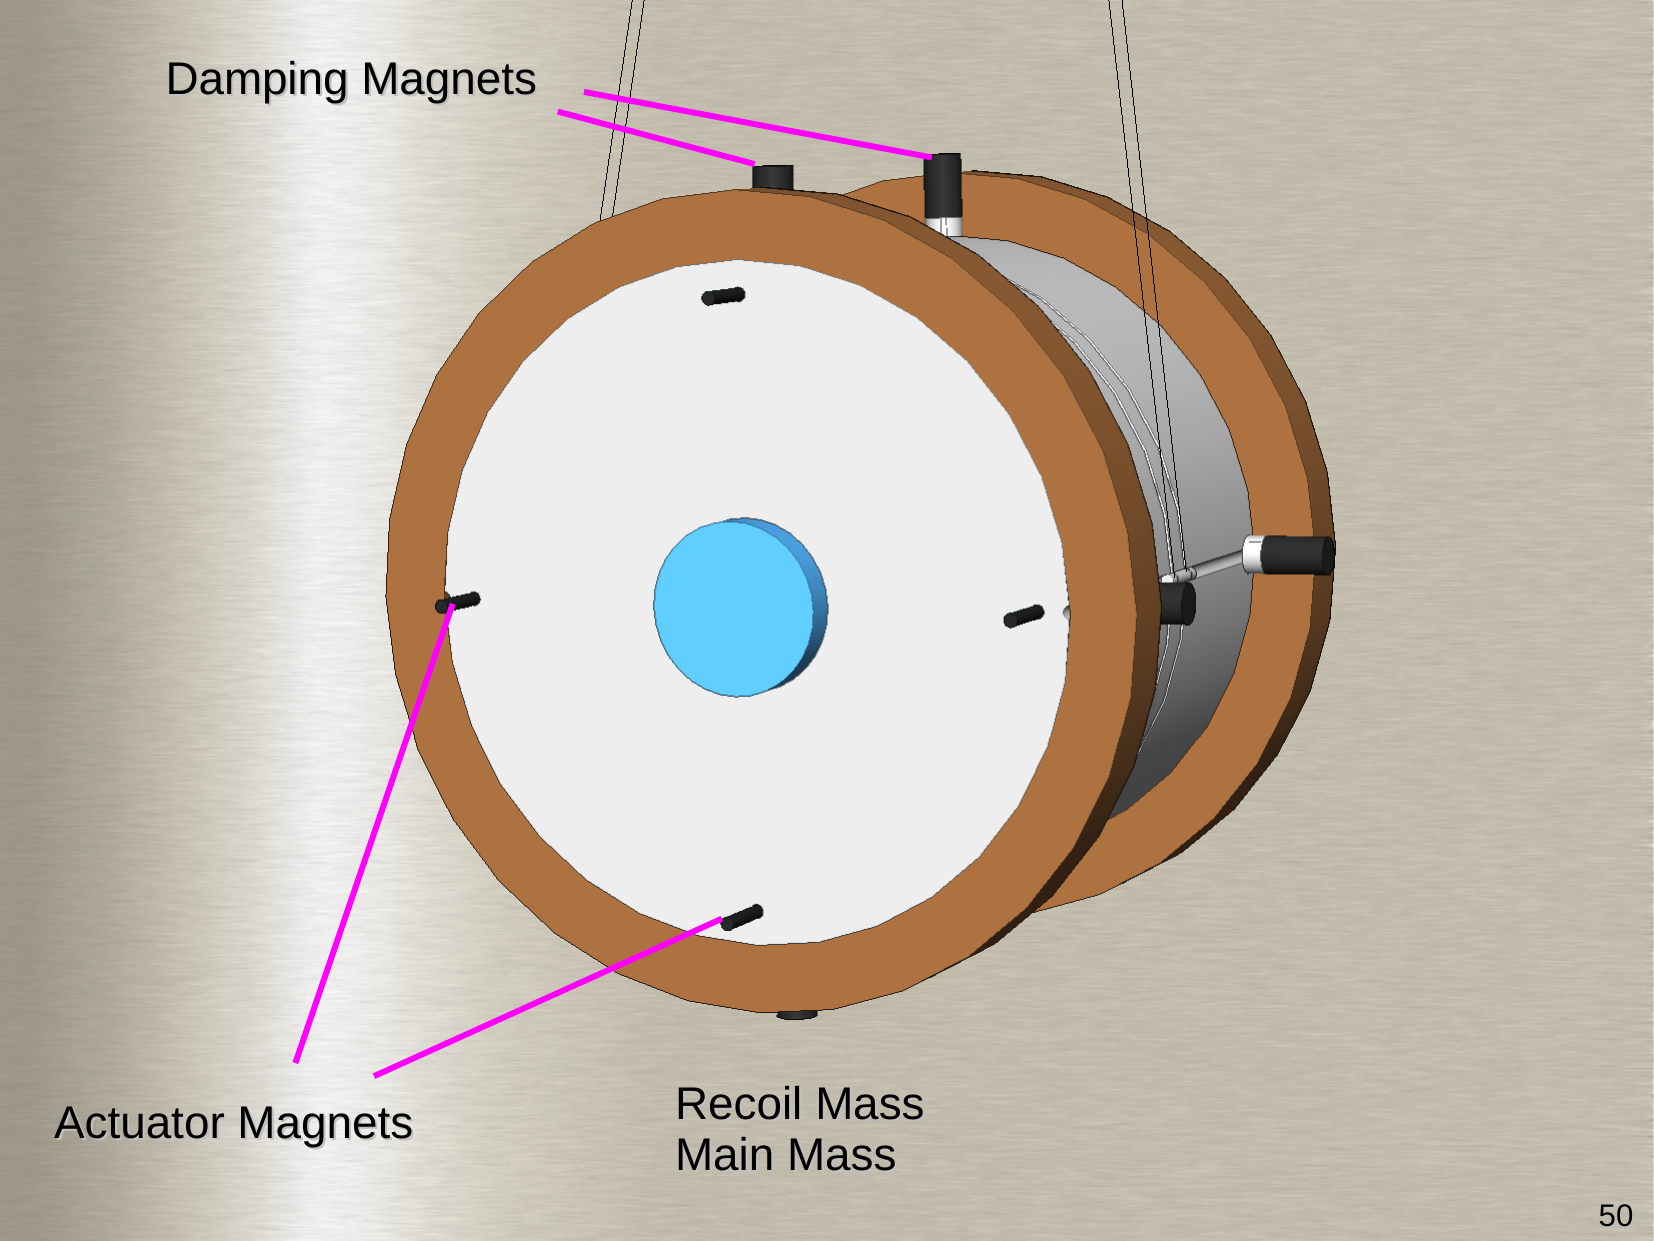

Damping Magnets
Recoil Mass
Main Mass
Actuator Magnets